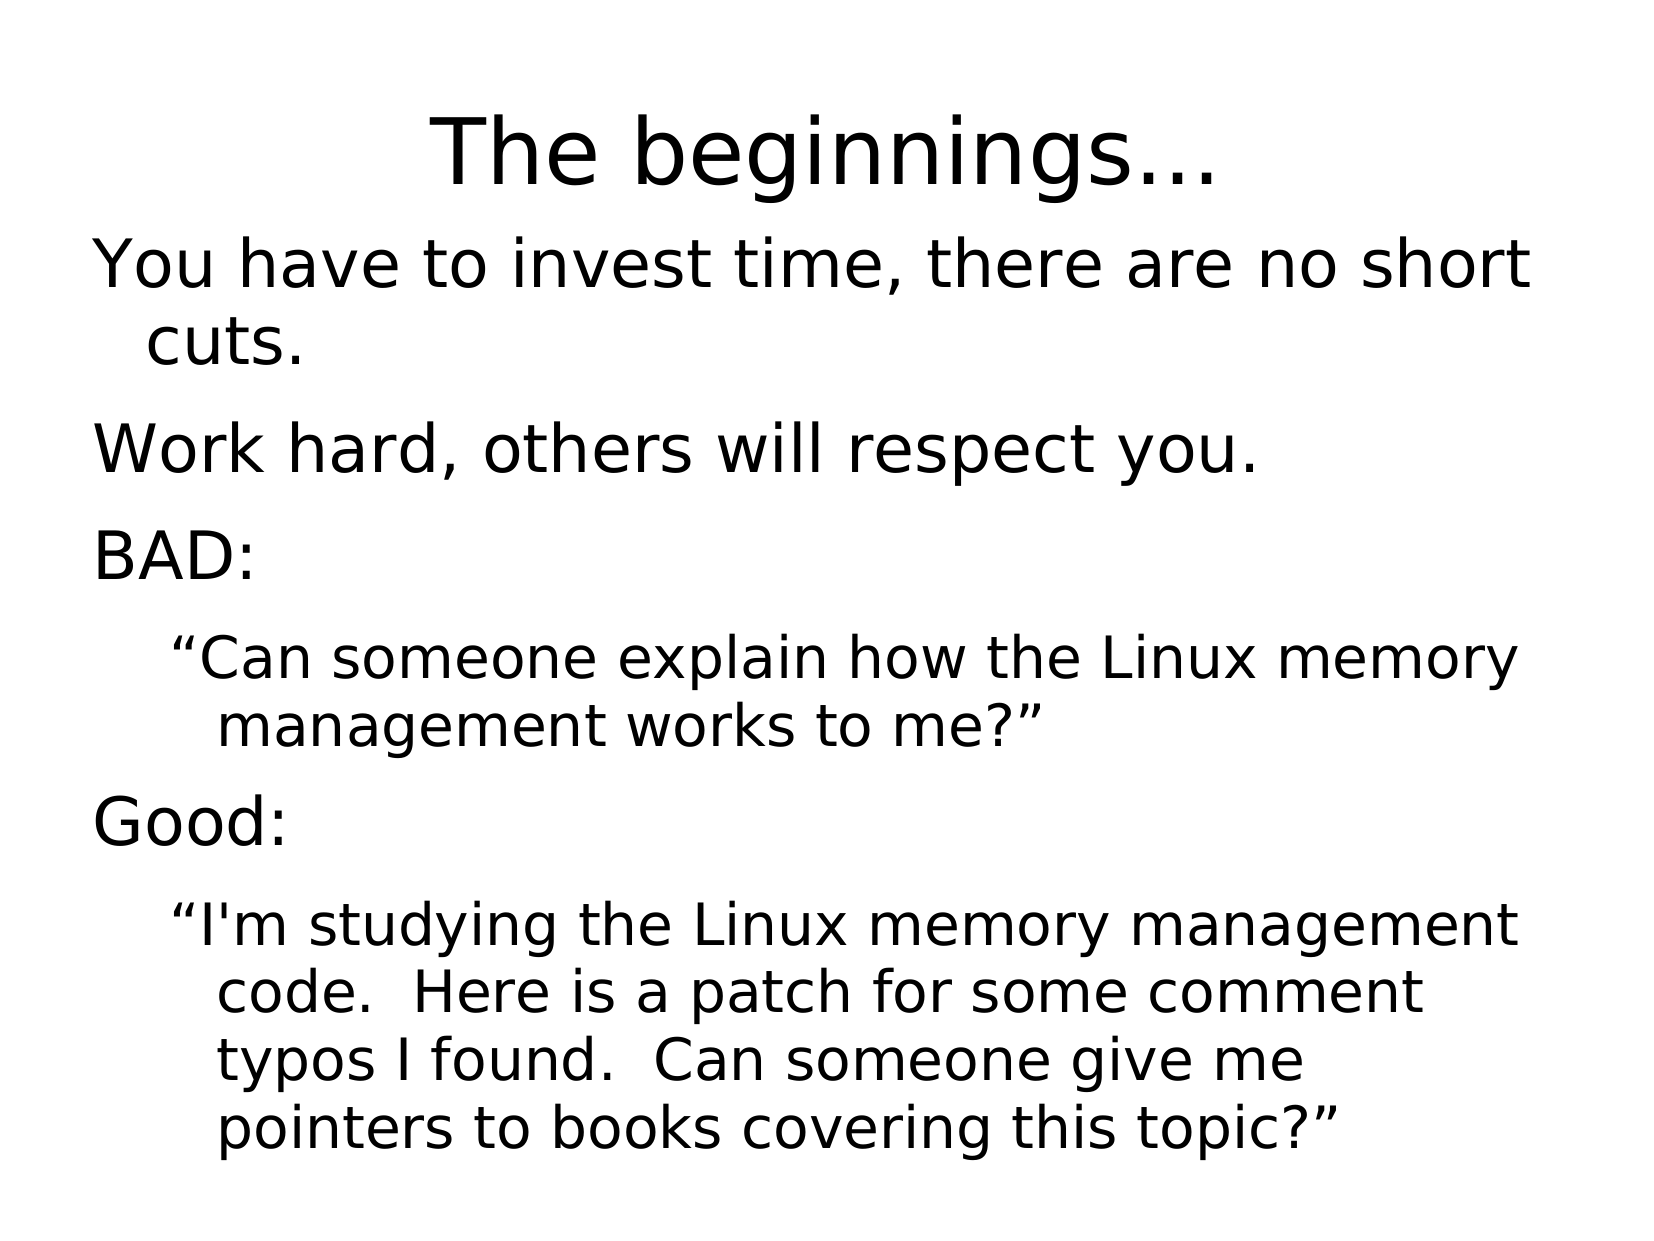

# The beginnings...
You have to invest time, there are no short cuts.
Work hard, others will respect you.
BAD:
“Can someone explain how the Linux memory management works to me?”
Good:
“I'm studying the Linux memory management code. Here is a patch for some comment typos I found. Can someone give me pointers to books covering this topic?”